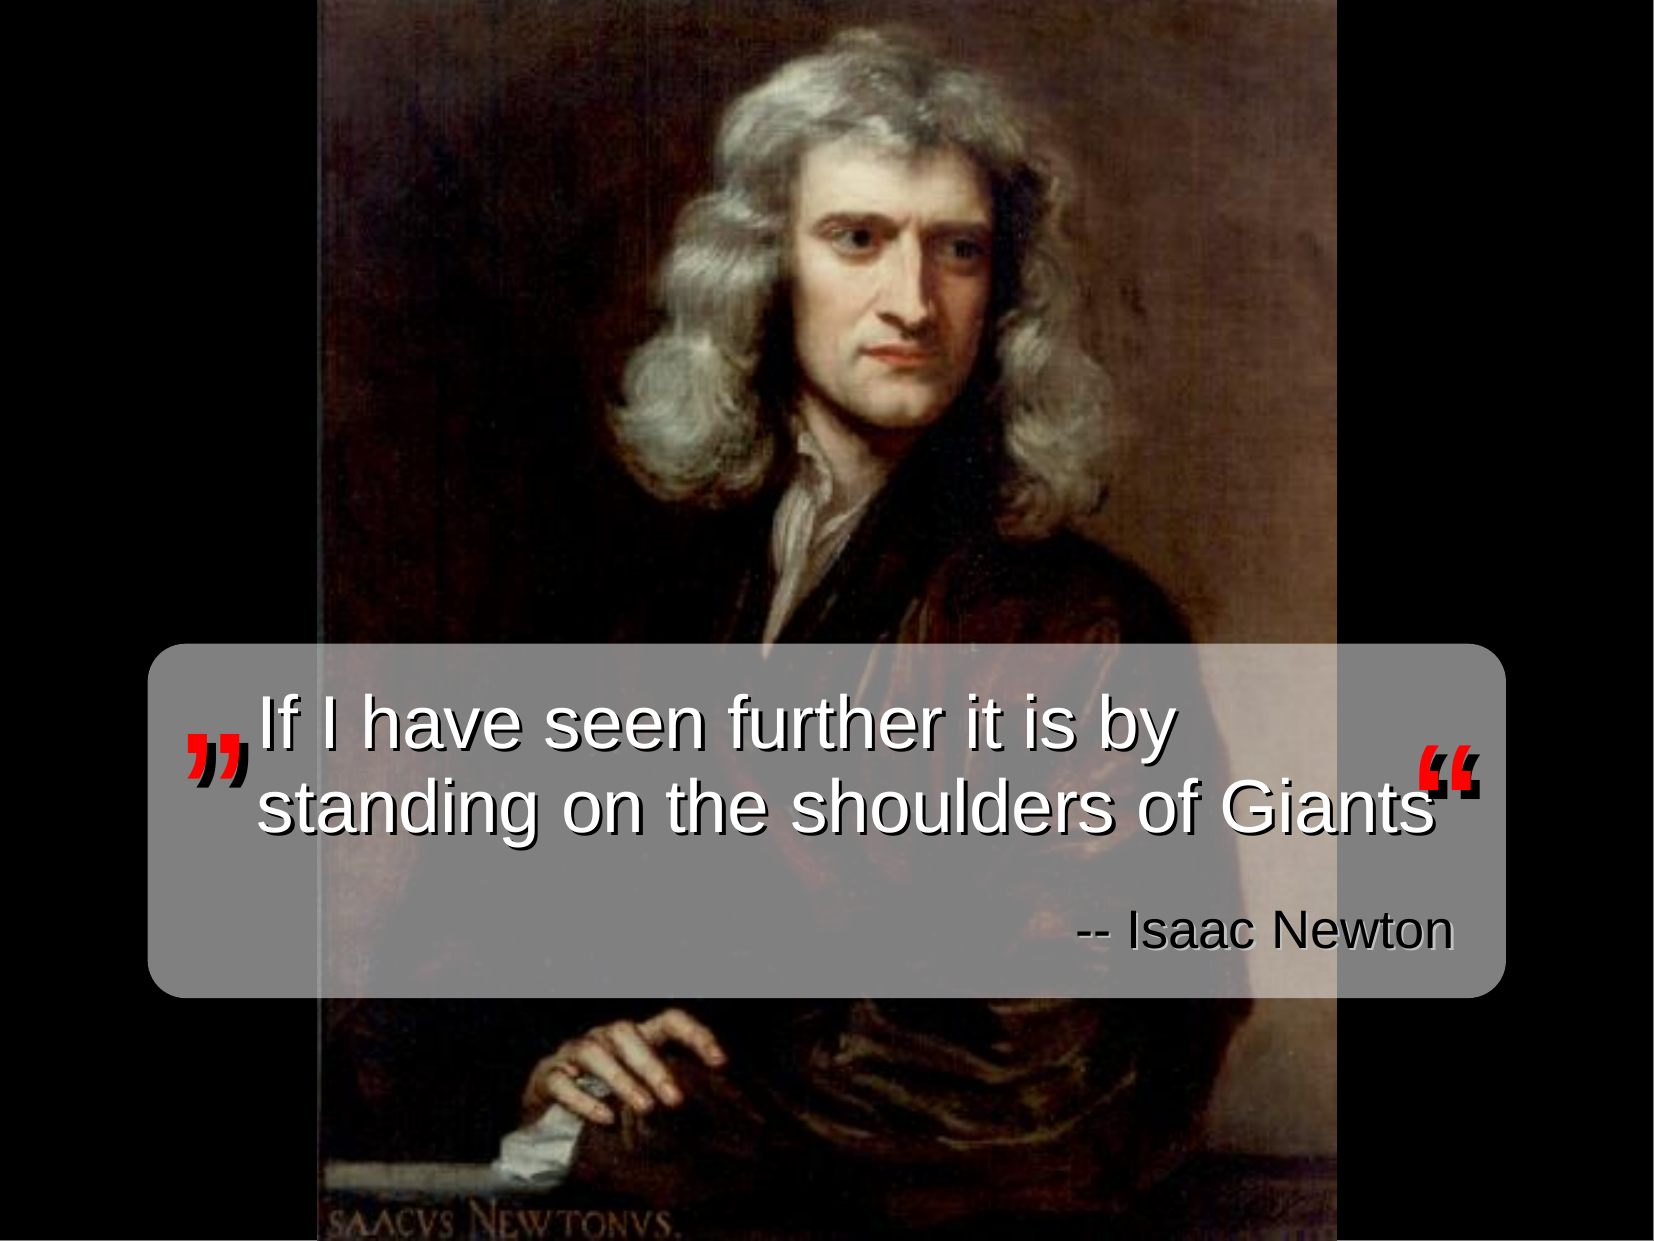

„
If I have seen further it is by
standing on the shoulders of Giants
“
-- Isaac Newton